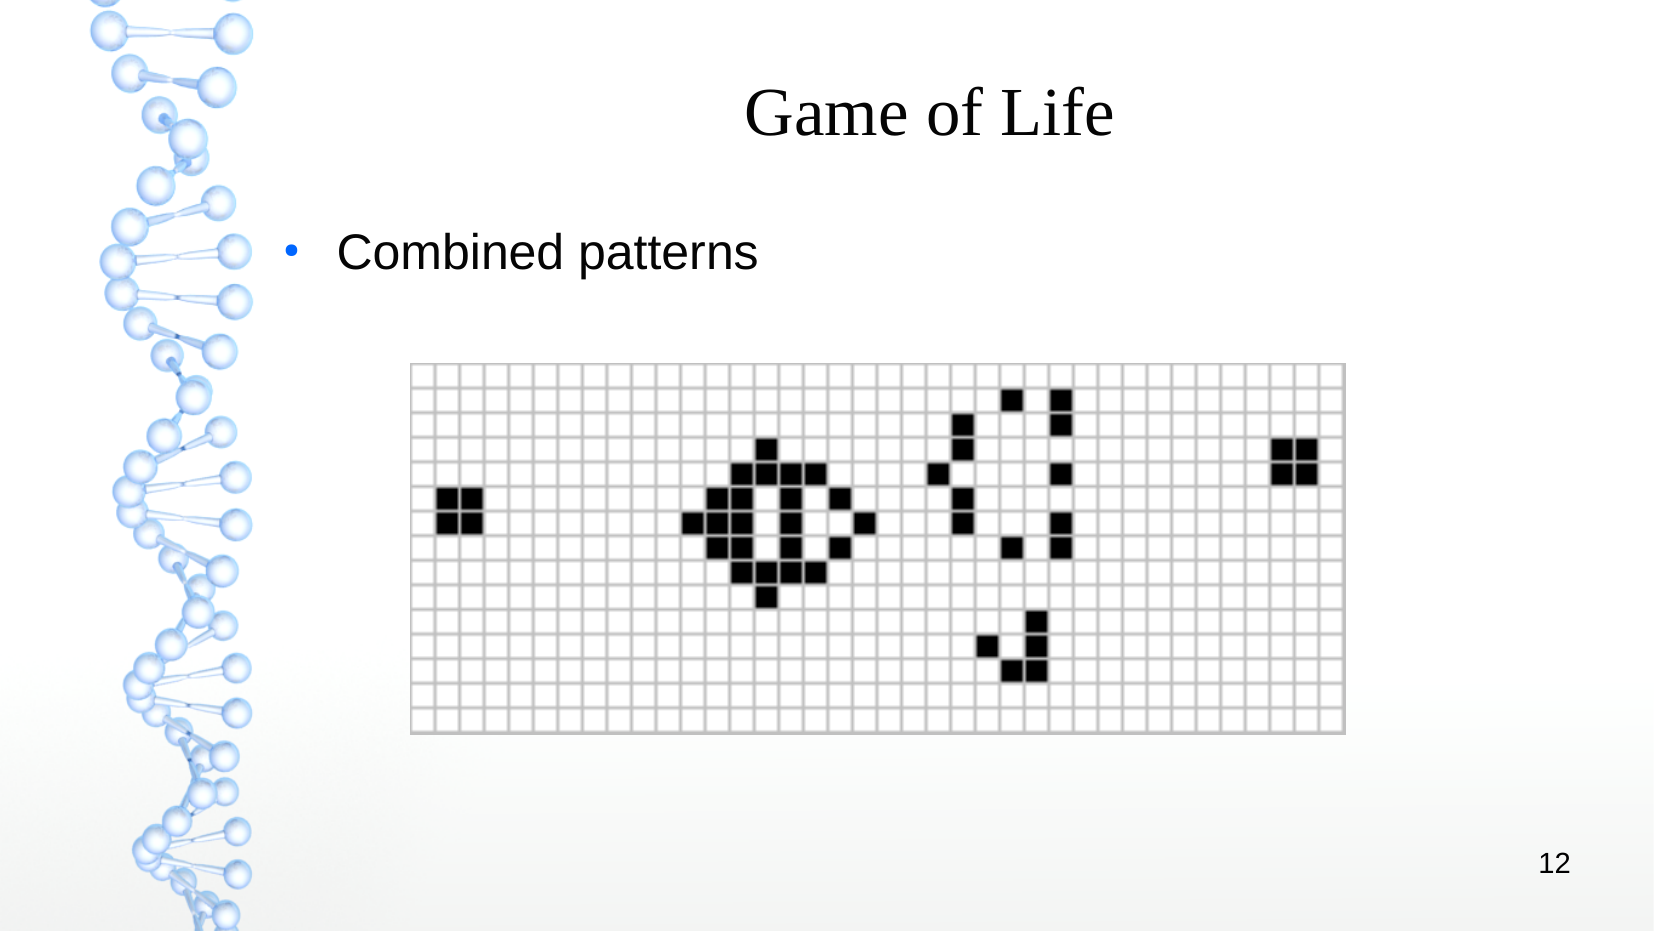

# Game of Life
Combined patterns
12